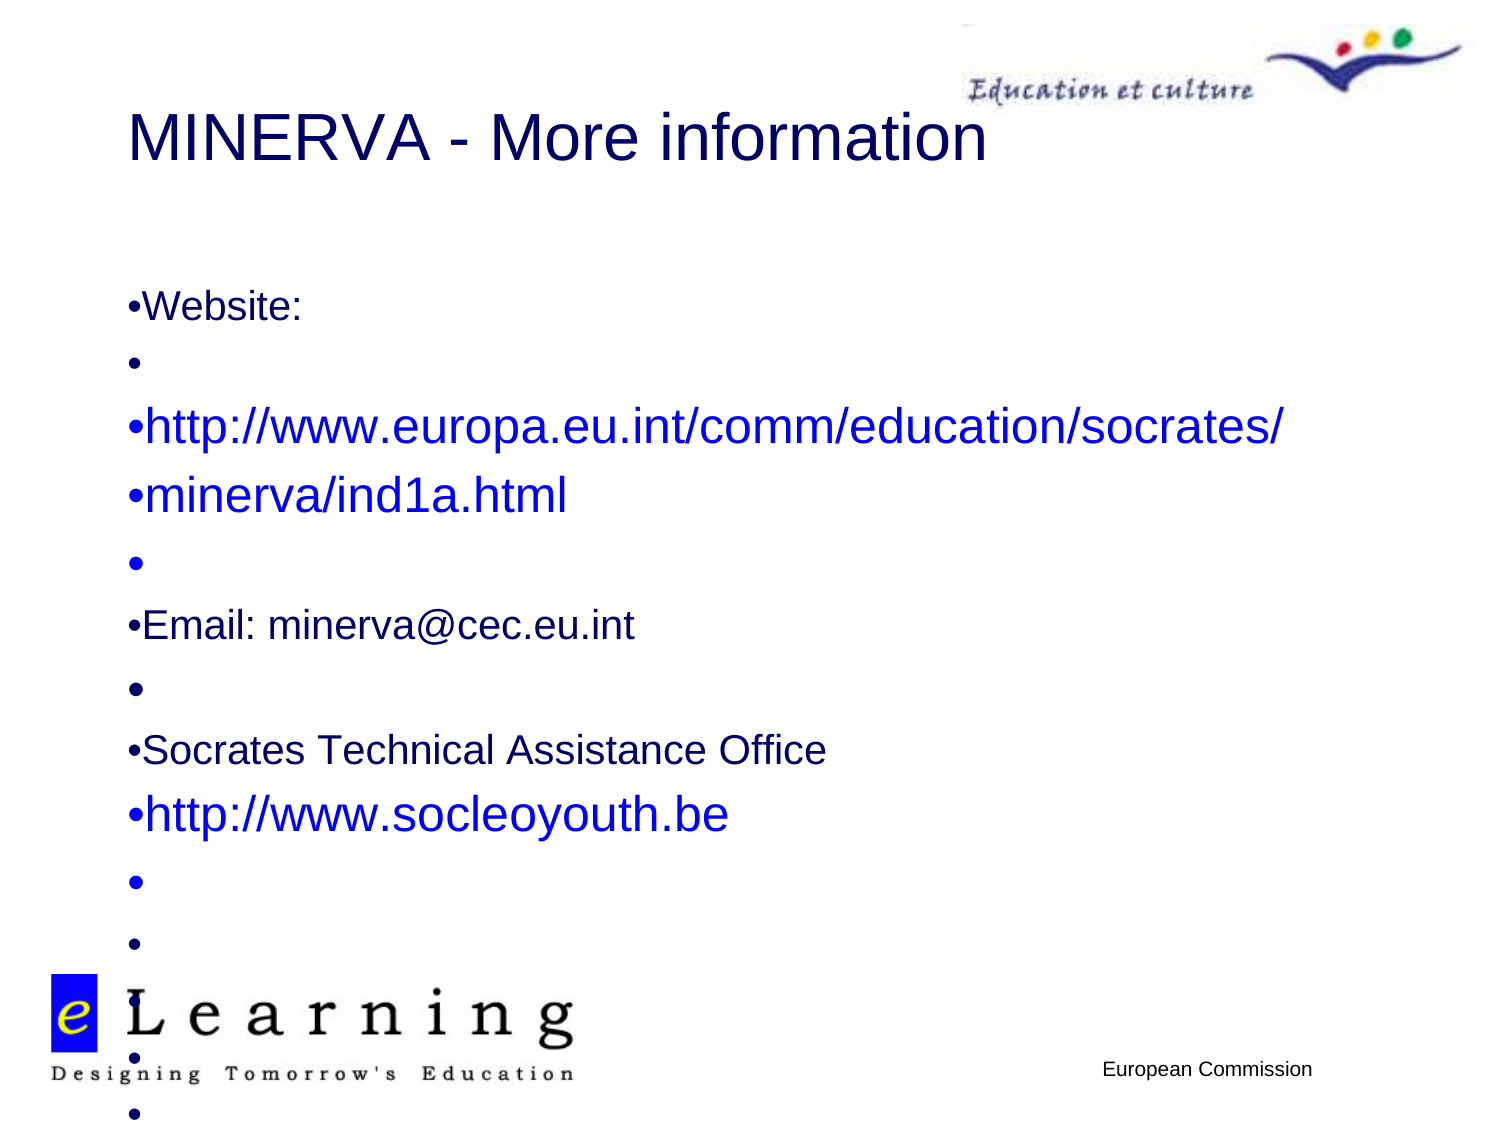

# MINERVA - More information
Website:
http://www.europa.eu.int/comm/education/socrates/
minerva/ind1a.html
Email: minerva@cec.eu.int
Socrates Technical Assistance Office
http://www.socleoyouth.be